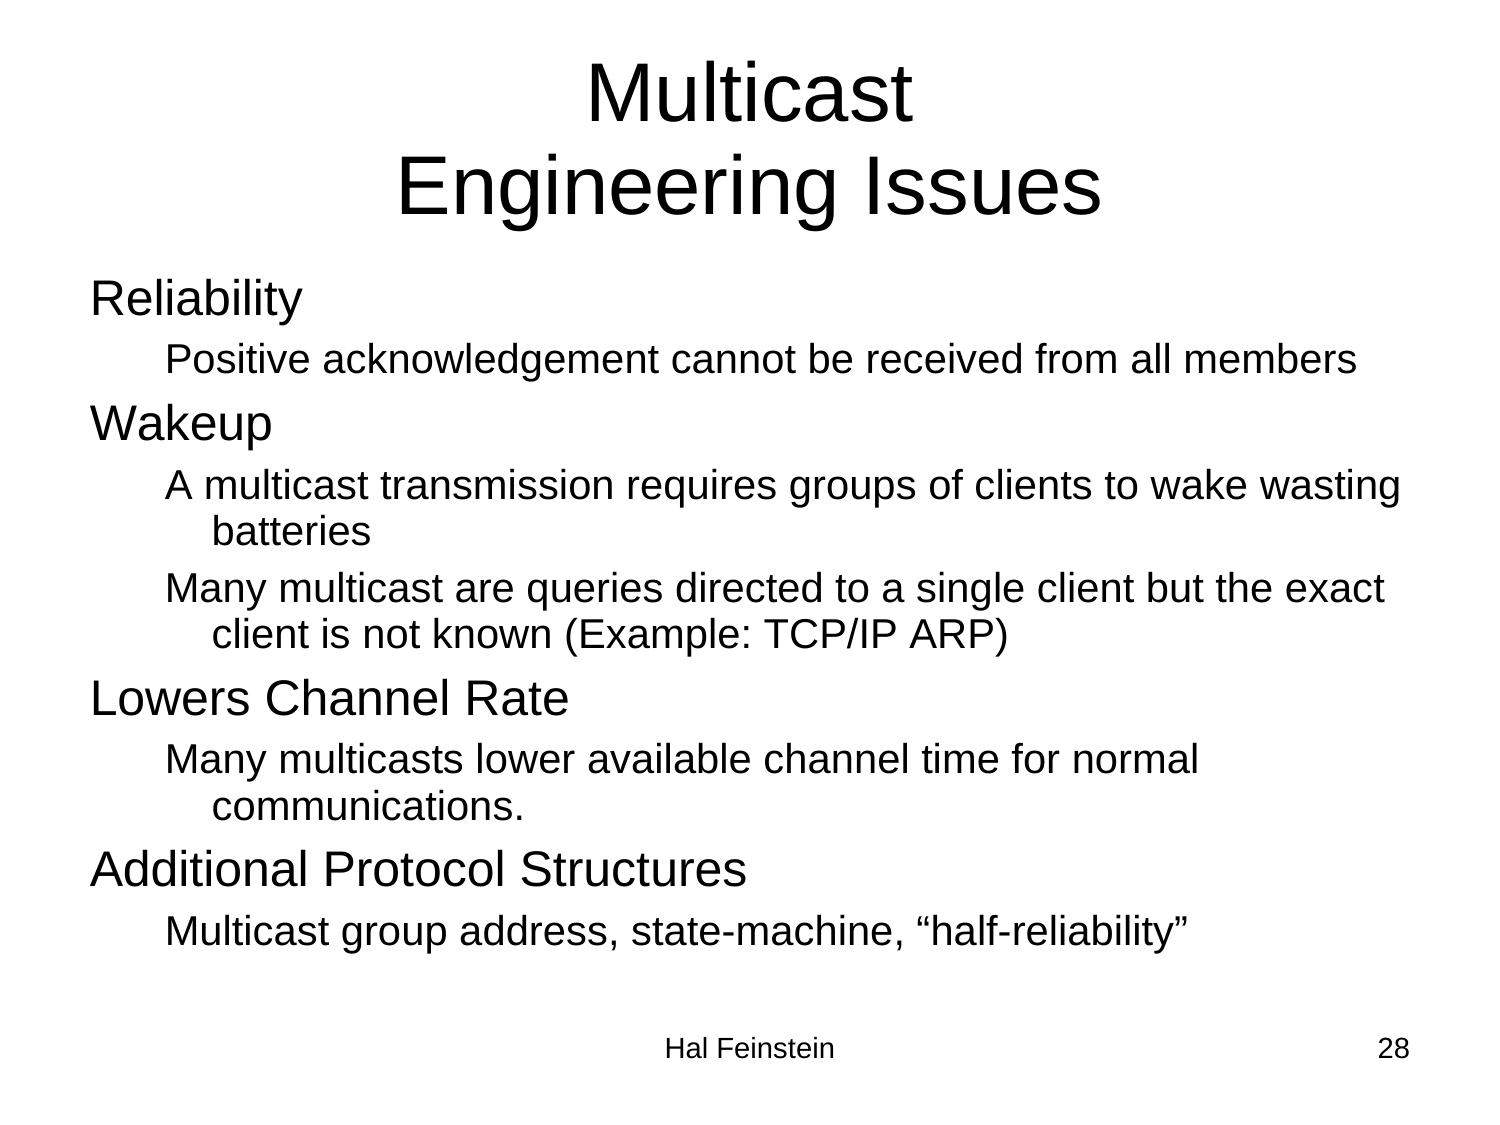

# Multicast Engineering Issues
Reliability
Positive acknowledgement cannot be received from all members
Wakeup
A multicast transmission requires groups of clients to wake wasting batteries
Many multicast are queries directed to a single client but the exact client is not known (Example: TCP/IP ARP)
Lowers Channel Rate
Many multicasts lower available channel time for normal communications.
Additional Protocol Structures
Multicast group address, state-machine, “half-reliability”
Hal Feinstein
28